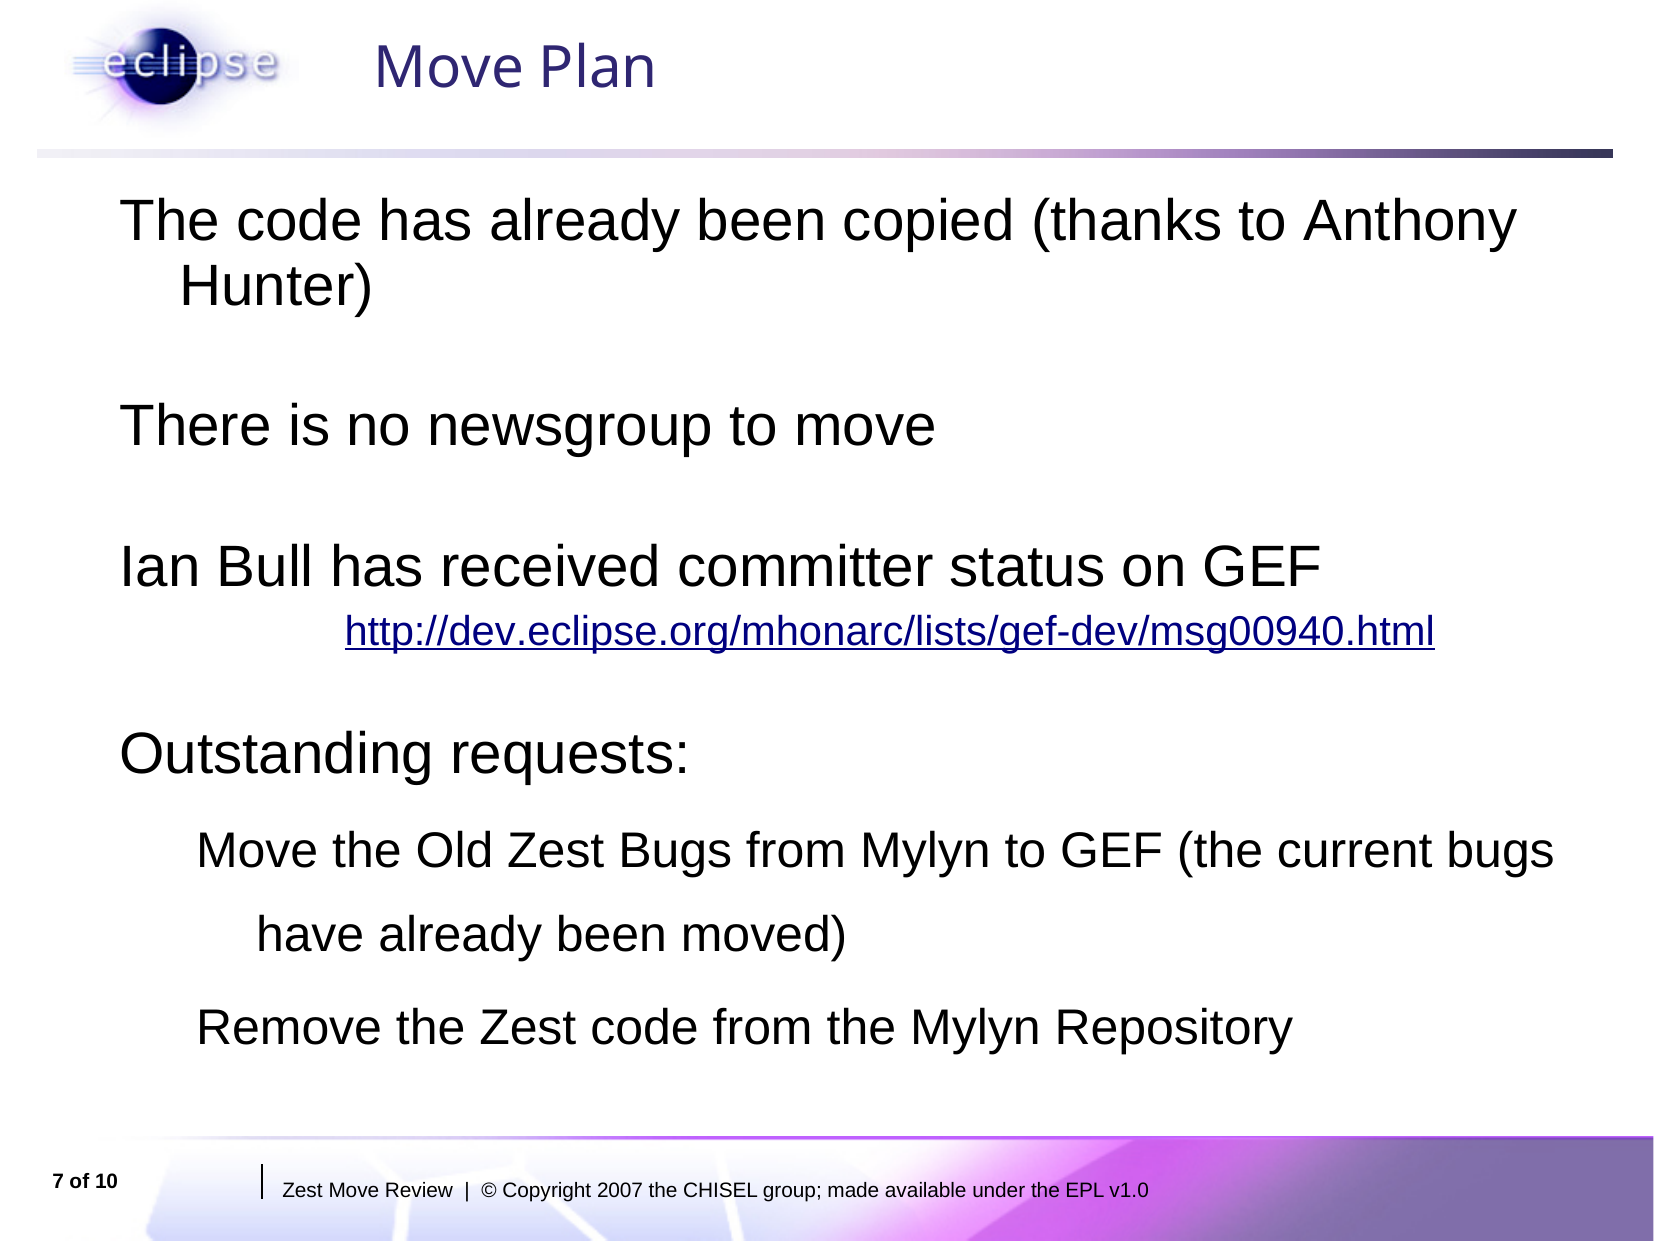

# Move Plan
The code has already been copied (thanks to Anthony Hunter)
There is no newsgroup to move
Ian Bull has received committer status on GEF
http://dev.eclipse.org/mhonarc/lists/gef-dev/msg00940.html
Outstanding requests:
Move the Old Zest Bugs from Mylyn to GEF (the current bugs have already been moved)
Remove the Zest code from the Mylyn Repository
7